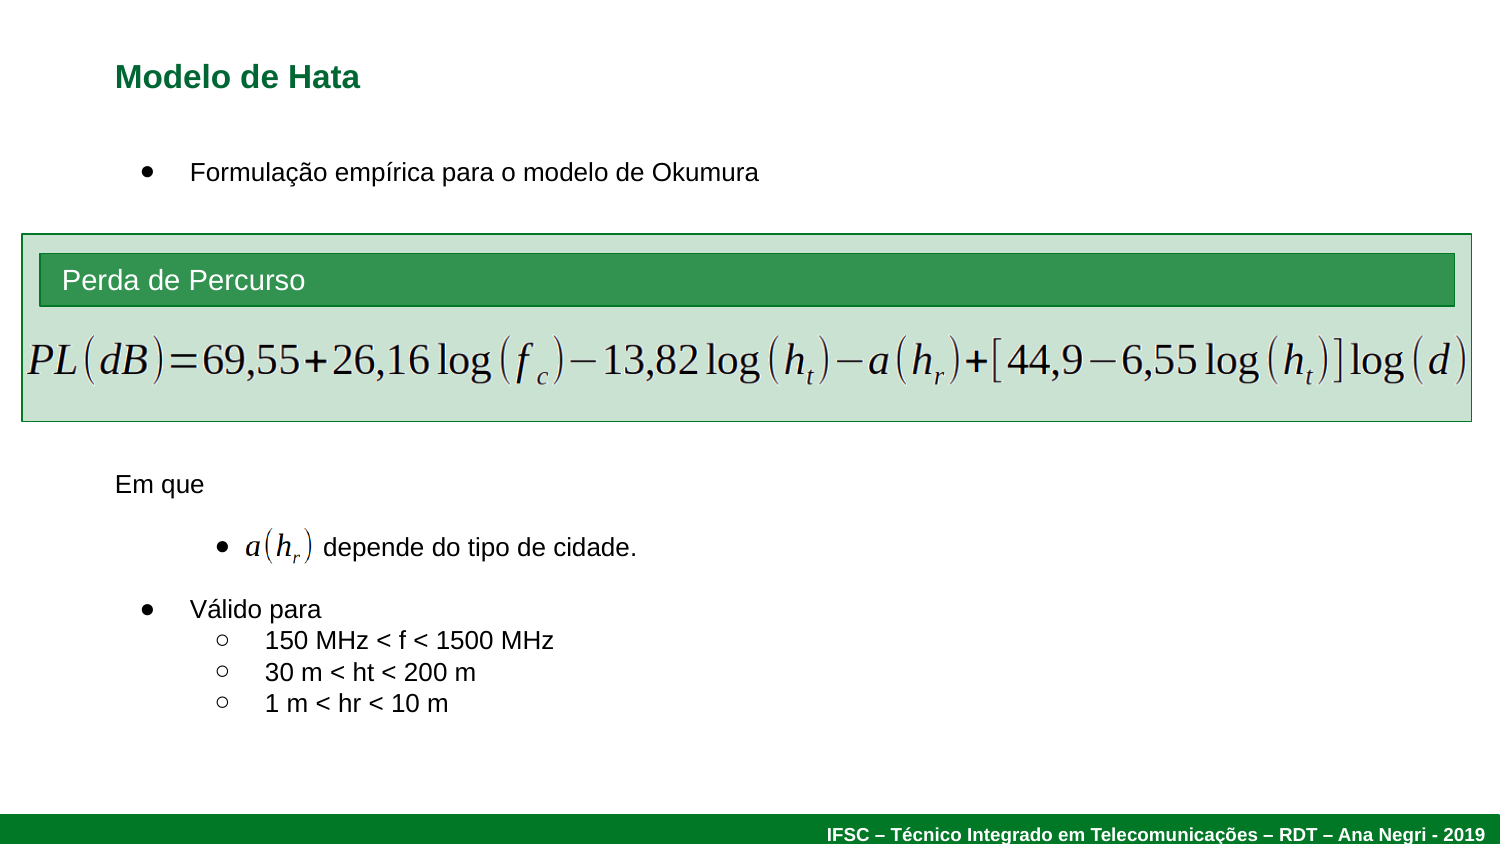

Modelo de Hata
Formulação empírica para o modelo de Okumura
Em que
 depende do tipo de cidade.
Válido para
150 MHz < f < 1500 MHz
30 m < ht < 200 m
1 m < hr < 10 m
Perda de Percurso
IFSC – Técnico Integrado em Telecomunicações – RDT – Ana Negri - 2019